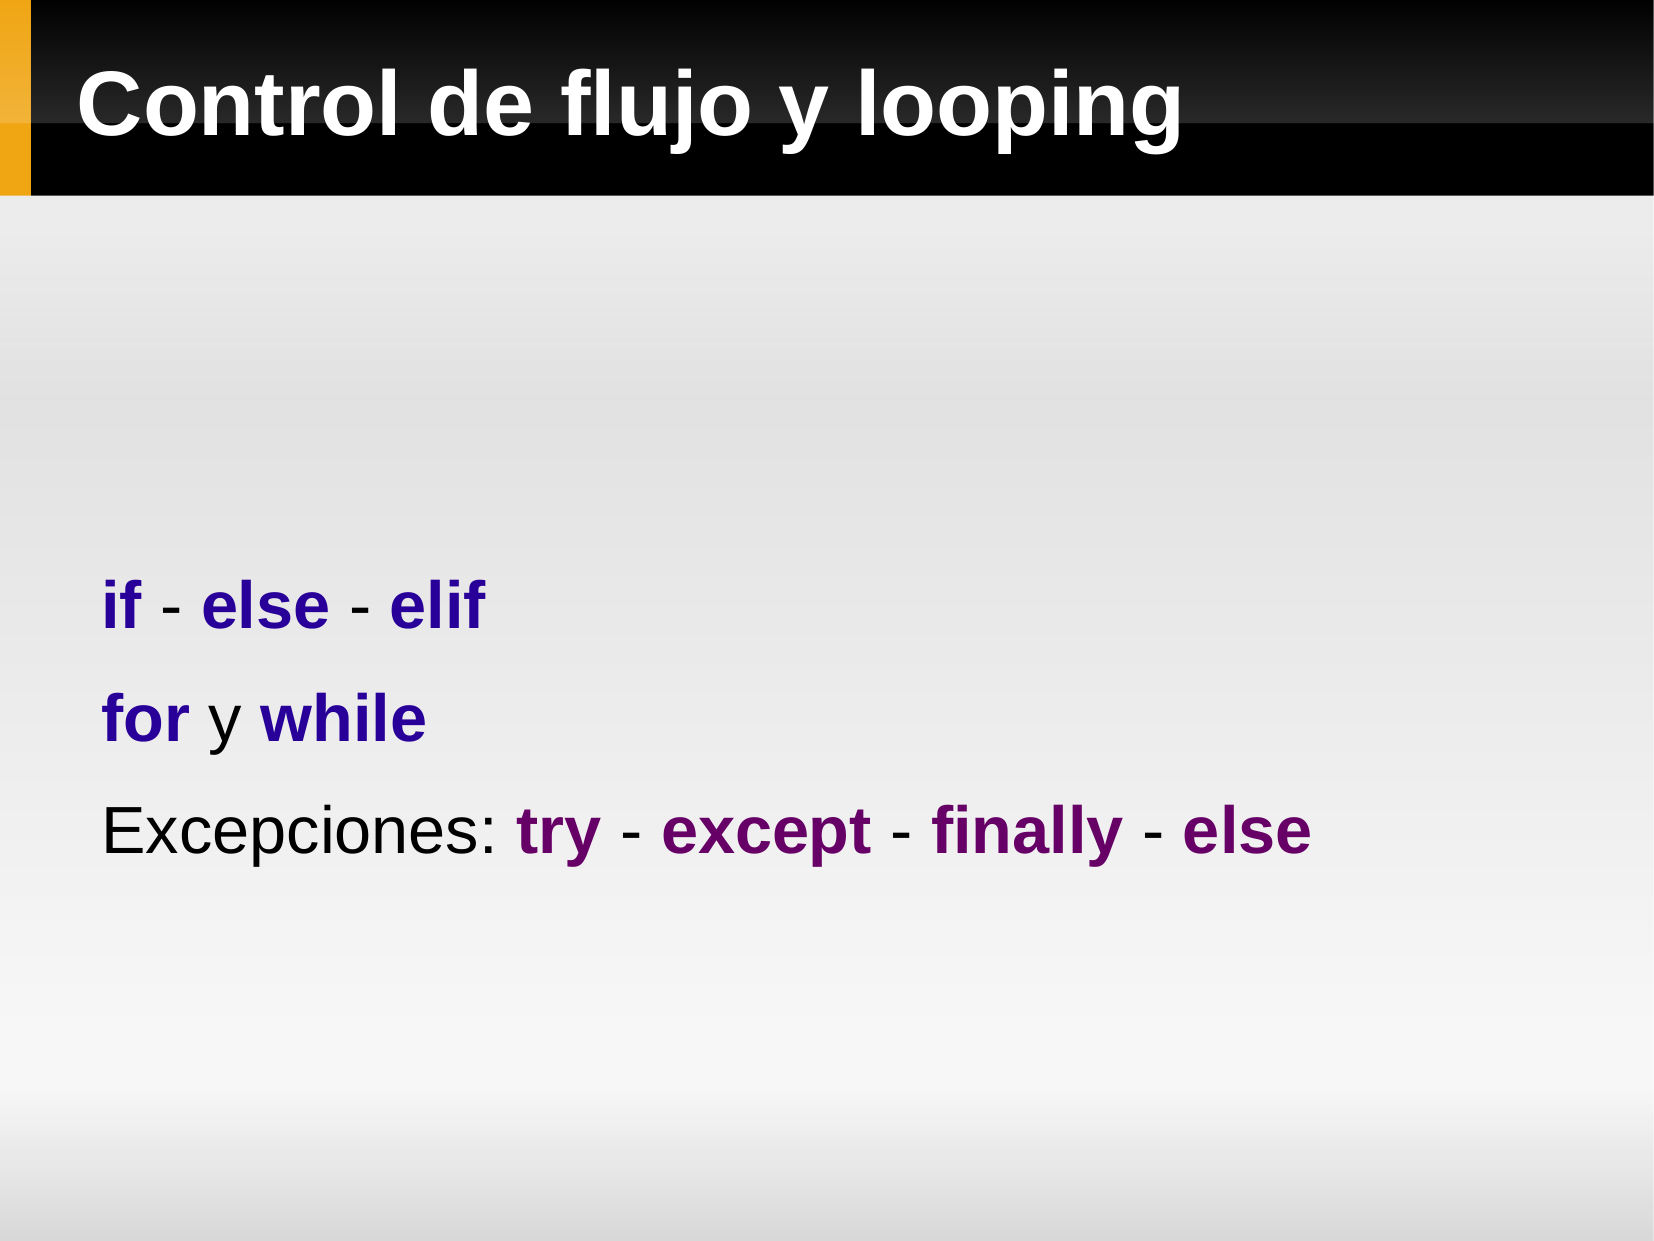

# Control de flujo y looping
 if - else - elif
 for y while
 Excepciones: try - except - finally - else